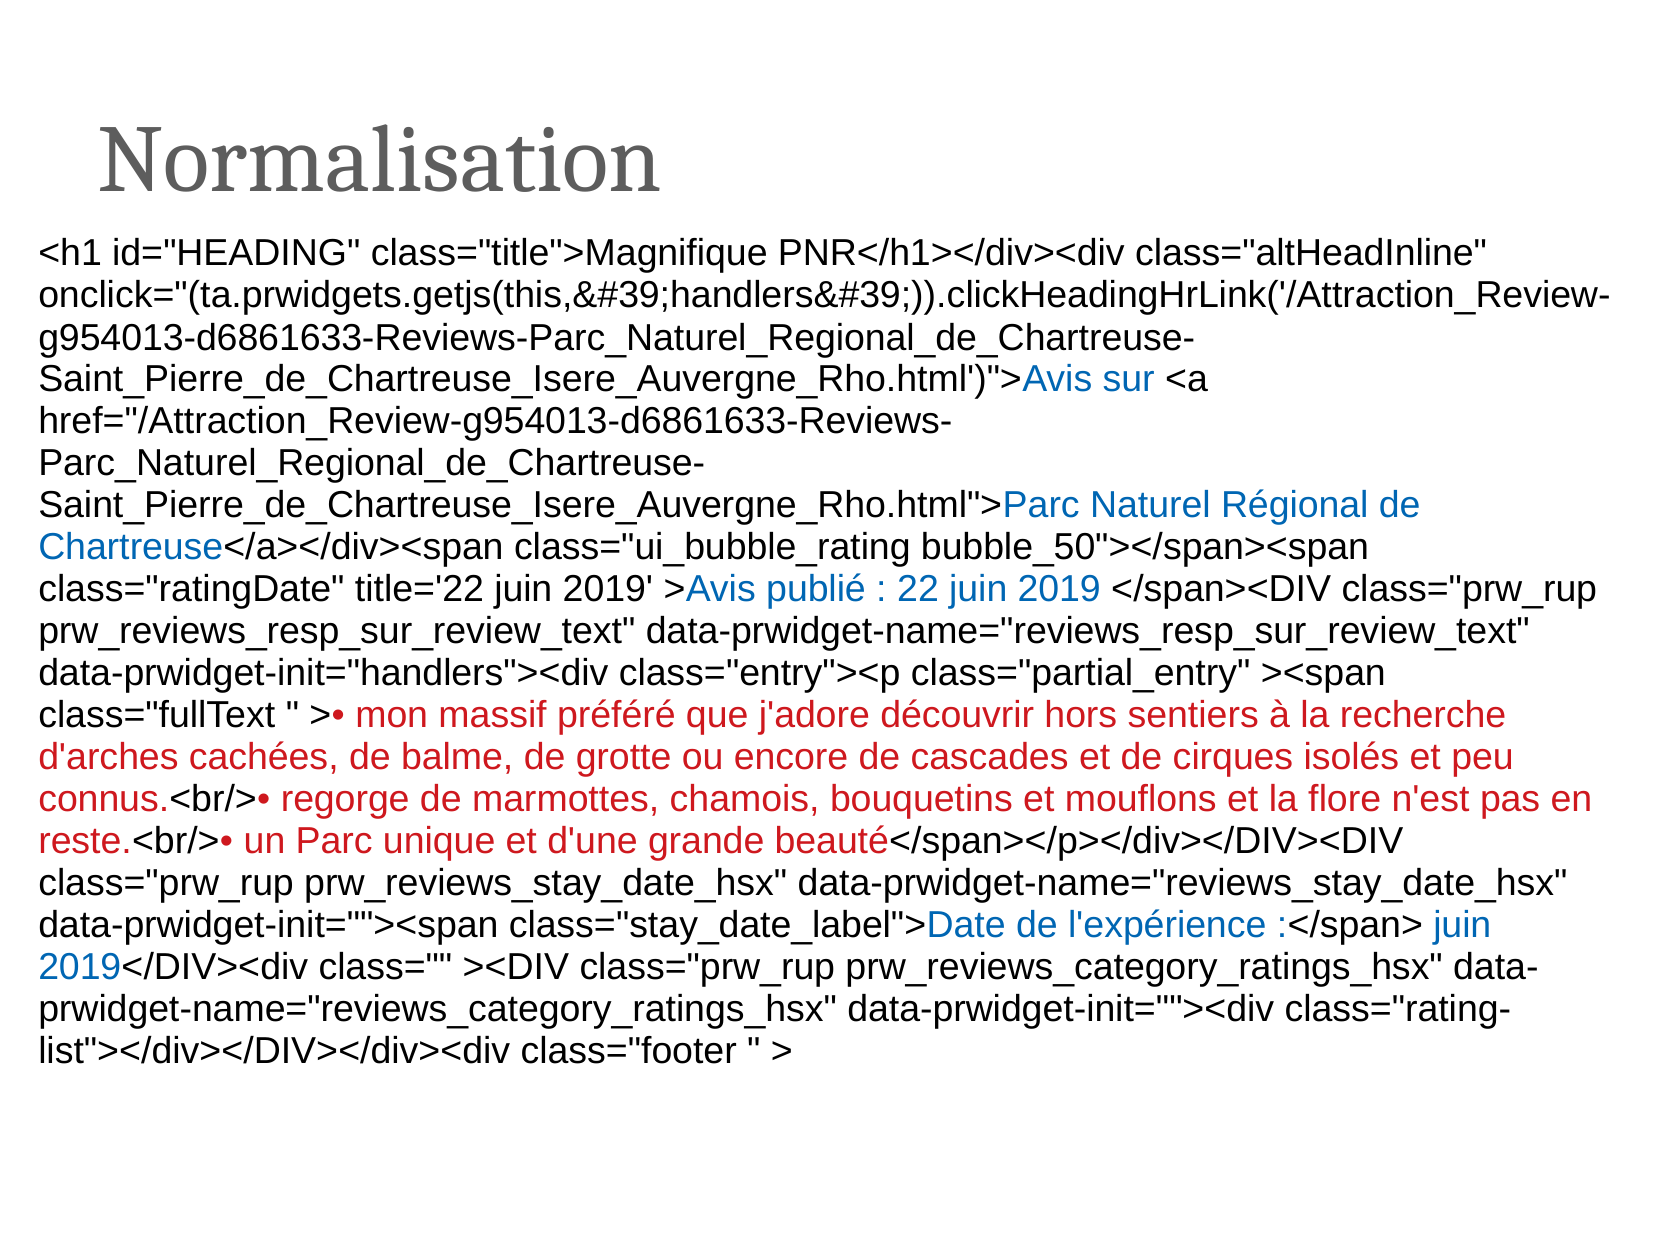

# Normalisation
<h1 id="HEADING" class="title">Magnifique PNR</h1></div><div class="altHeadInline" onclick="(ta.prwidgets.getjs(this,&#39;handlers&#39;)).clickHeadingHrLink('/Attraction_Review-g954013-d6861633-Reviews-Parc_Naturel_Regional_de_Chartreuse-Saint_Pierre_de_Chartreuse_Isere_Auvergne_Rho.html')">Avis sur <a href="/Attraction_Review-g954013-d6861633-Reviews-Parc_Naturel_Regional_de_Chartreuse-Saint_Pierre_de_Chartreuse_Isere_Auvergne_Rho.html">Parc Naturel Régional de Chartreuse</a></div><span class="ui_bubble_rating bubble_50"></span><span class="ratingDate" title='22 juin 2019' >Avis publié : 22 juin 2019 </span><DIV class="prw_rup prw_reviews_resp_sur_review_text" data-prwidget-name="reviews_resp_sur_review_text" data-prwidget-init="handlers"><div class="entry"><p class="partial_entry" ><span class="fullText " >• mon massif préféré que j'adore découvrir hors sentiers à la recherche d'arches cachées, de balme, de grotte ou encore de cascades et de cirques isolés et peu connus.<br/>• regorge de marmottes, chamois, bouquetins et mouflons et la flore n'est pas en reste.<br/>• un Parc unique et d'une grande beauté</span></p></div></DIV><DIV class="prw_rup prw_reviews_stay_date_hsx" data-prwidget-name="reviews_stay_date_hsx" data-prwidget-init=""><span class="stay_date_label">Date de l'expérience :</span> juin 2019</DIV><div class="" ><DIV class="prw_rup prw_reviews_category_ratings_hsx" data-prwidget-name="reviews_category_ratings_hsx" data-prwidget-init=""><div class="rating-list"></div></DIV></div><div class="footer " >